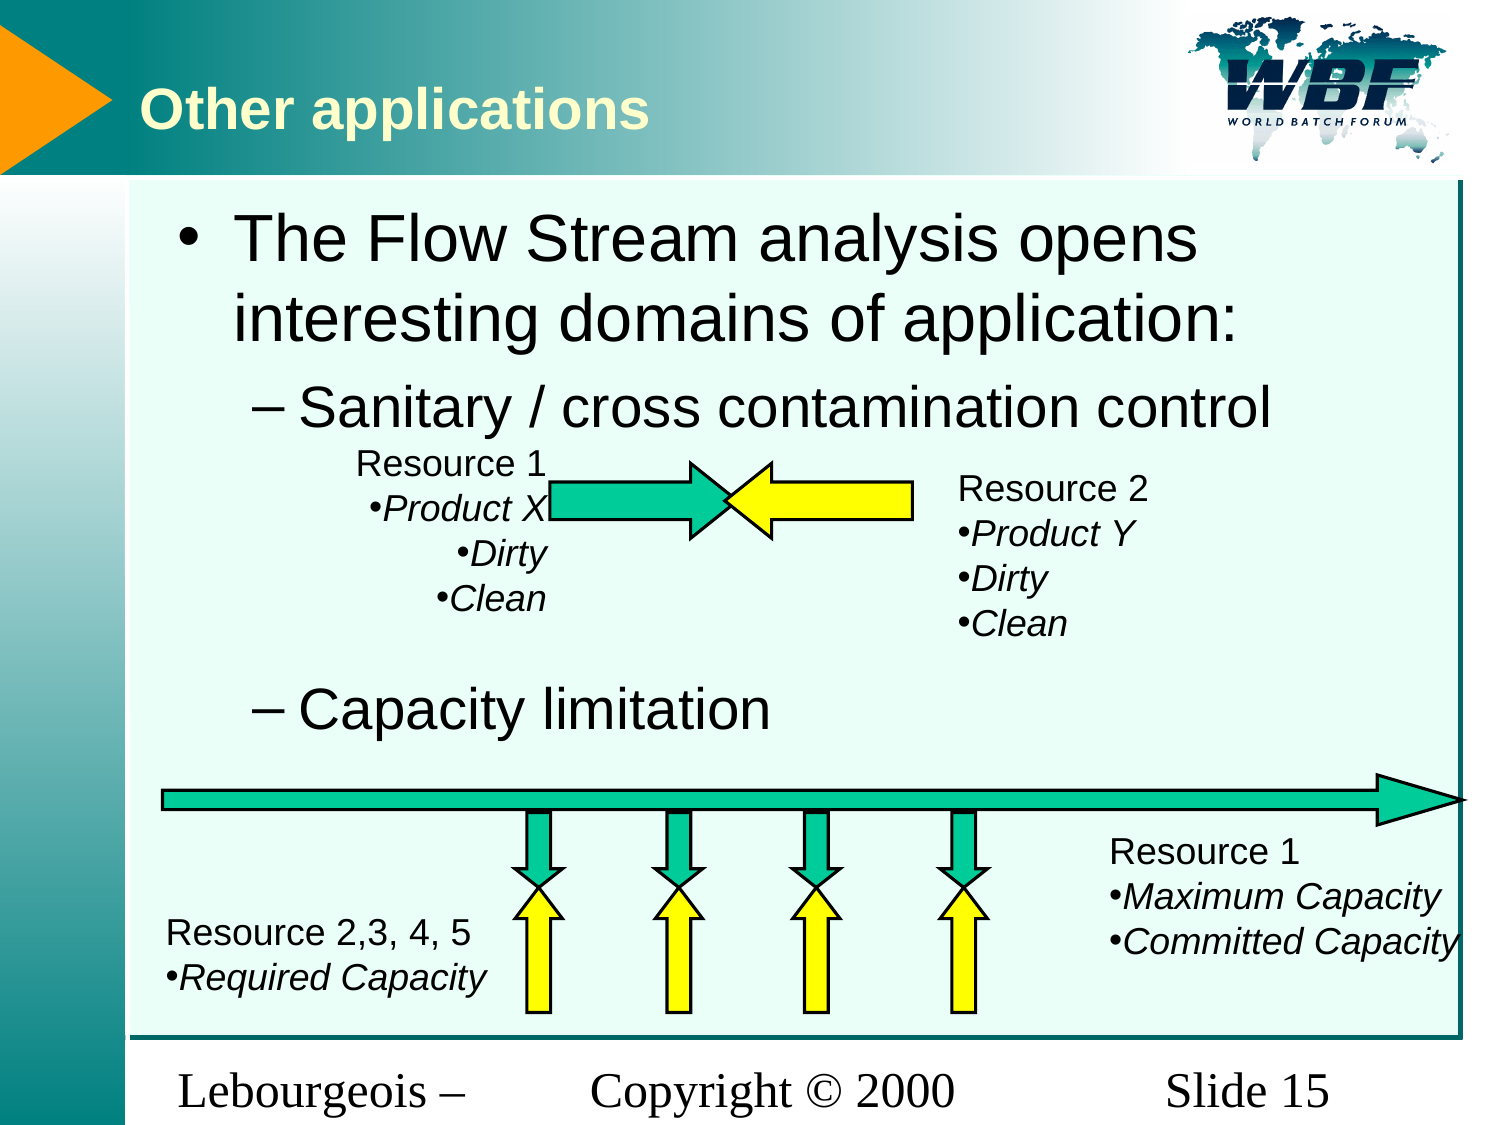

# Other applications
The Flow Stream analysis opens interesting domains of application:
Sanitary / cross contamination control
Capacity limitation
Resource 1
Product X
Dirty
Clean
Resource 2
Product Y
Dirty
Clean
Resource 1
Maximum Capacity
Committed Capacity
Resource 2,3, 4, 5
Required Capacity
15